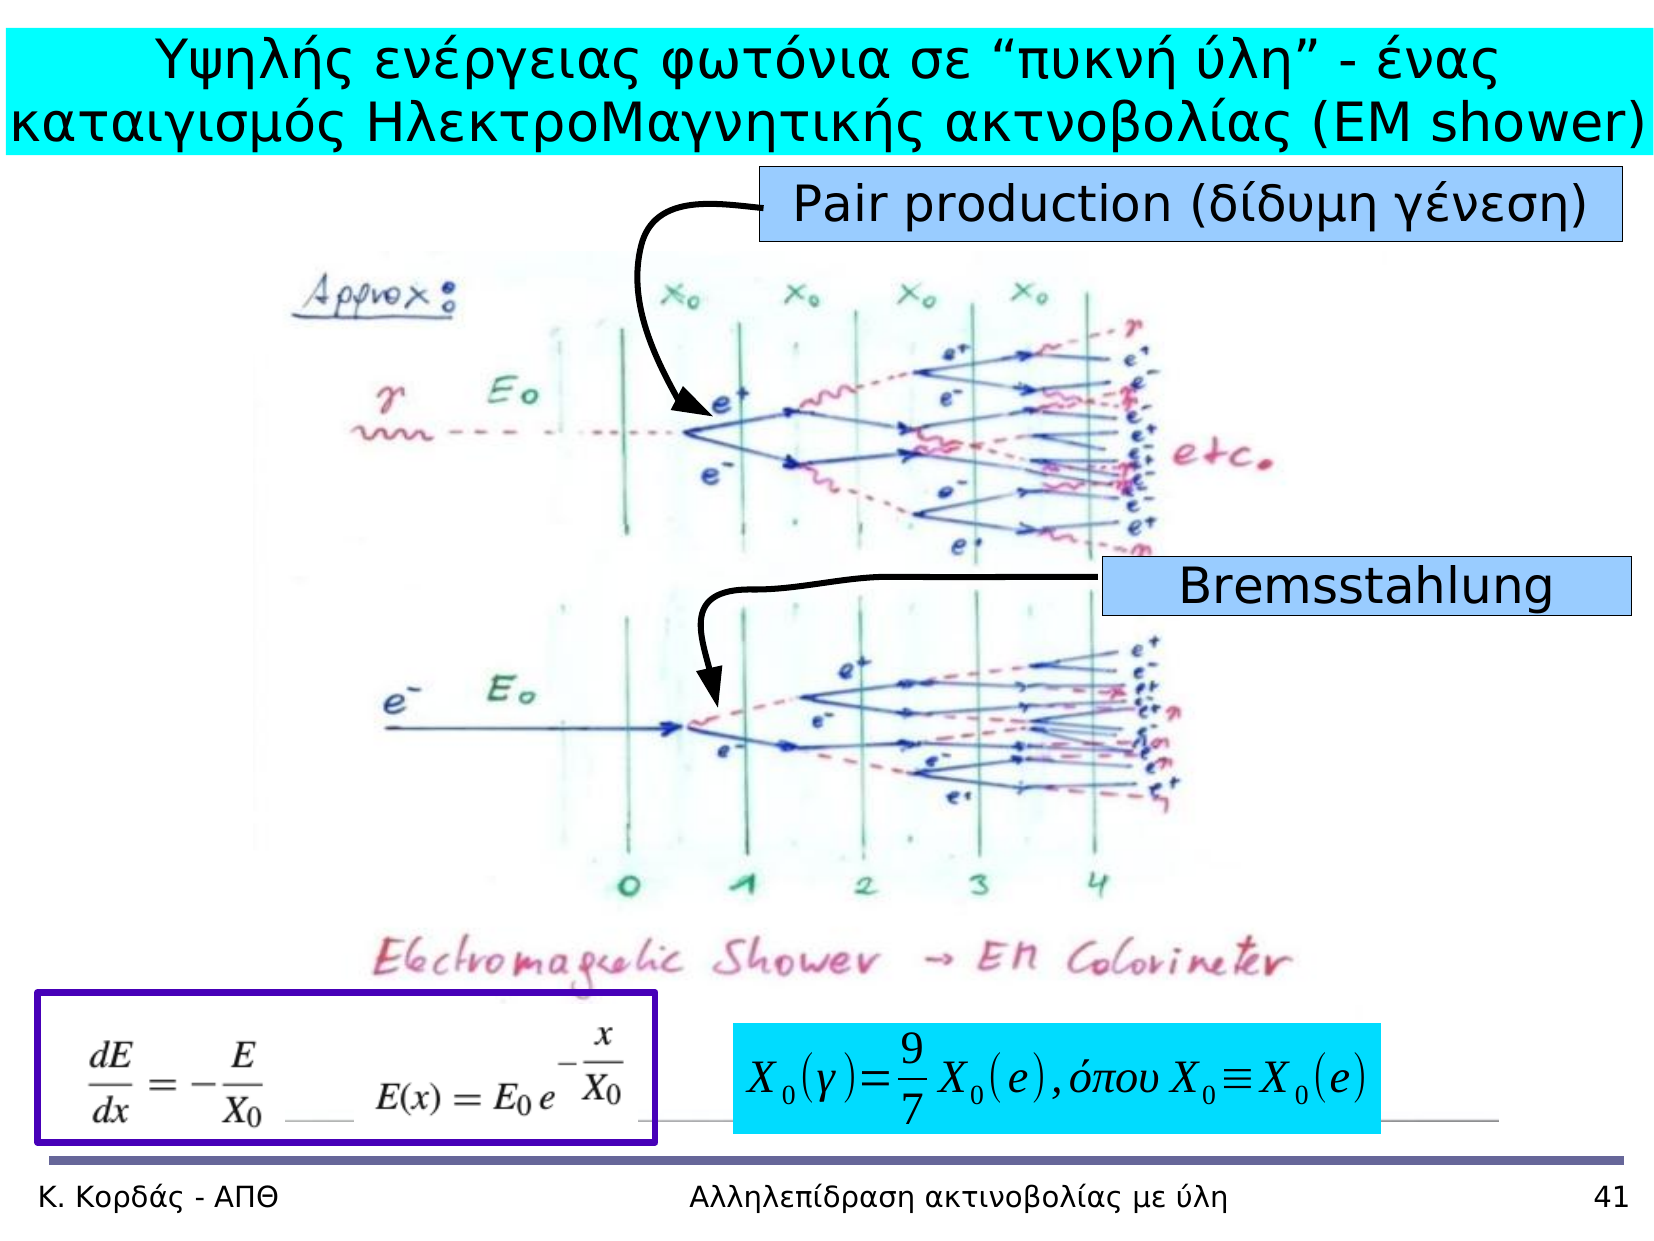

# Υψηλής ενέργειας φωτόνια σε “πυκνή ύλη” - ένας καταιγισμός ΗλεκτροΜαγνητικής ακτνοβολίας (EM shower)
Pair production (δίδυμη γένεση)
Bremsstahlung
Κ. Κορδάς - ΑΠΘ
Αλληλεπίδραση ακτινοβολίας με ύλη
41